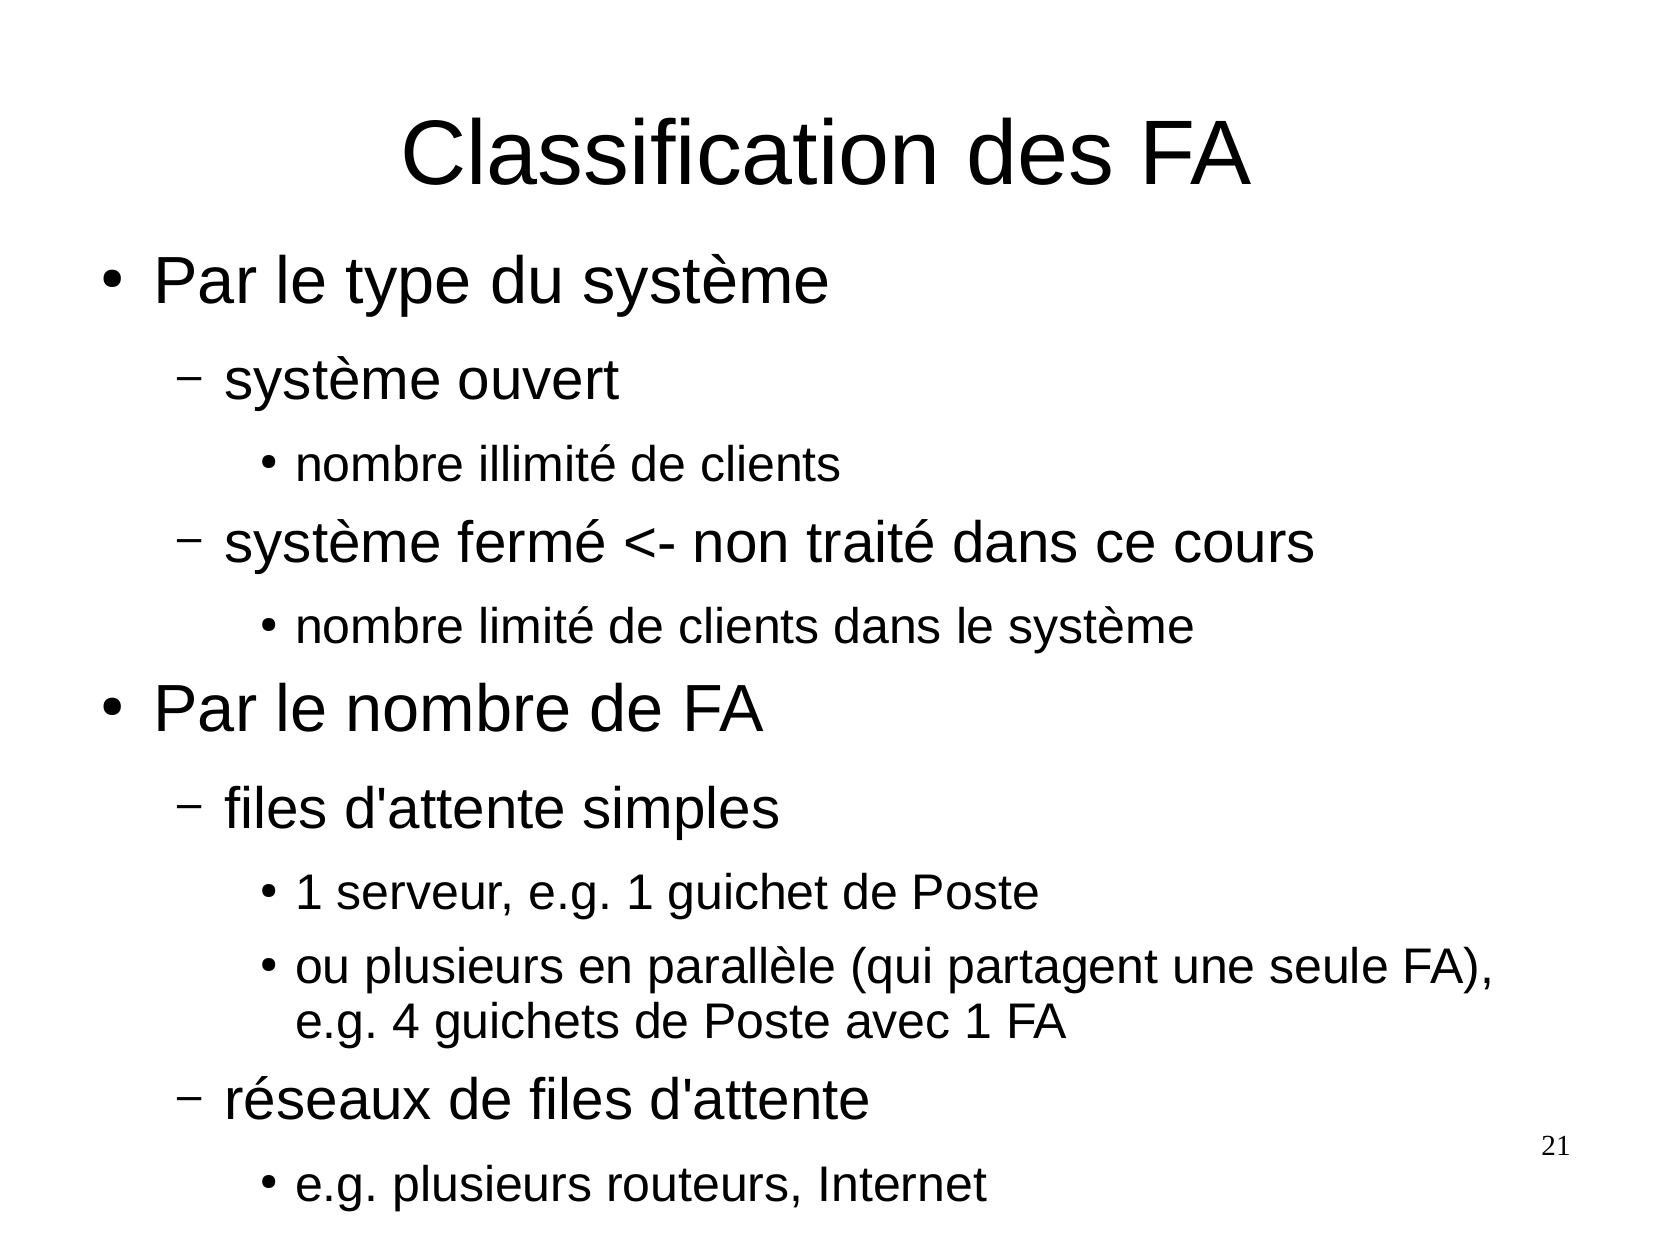

# Classification des FA
Par le type du système
système ouvert
nombre illimité de clients
système fermé <- non traité dans ce cours
nombre limité de clients dans le système
Par le nombre de FA
files d'attente simples
1 serveur, e.g. 1 guichet de Poste
ou plusieurs en parallèle (qui partagent une seule FA), e.g. 4 guichets de Poste avec 1 FA
réseaux de files d'attente
e.g. plusieurs routeurs, Internet
21